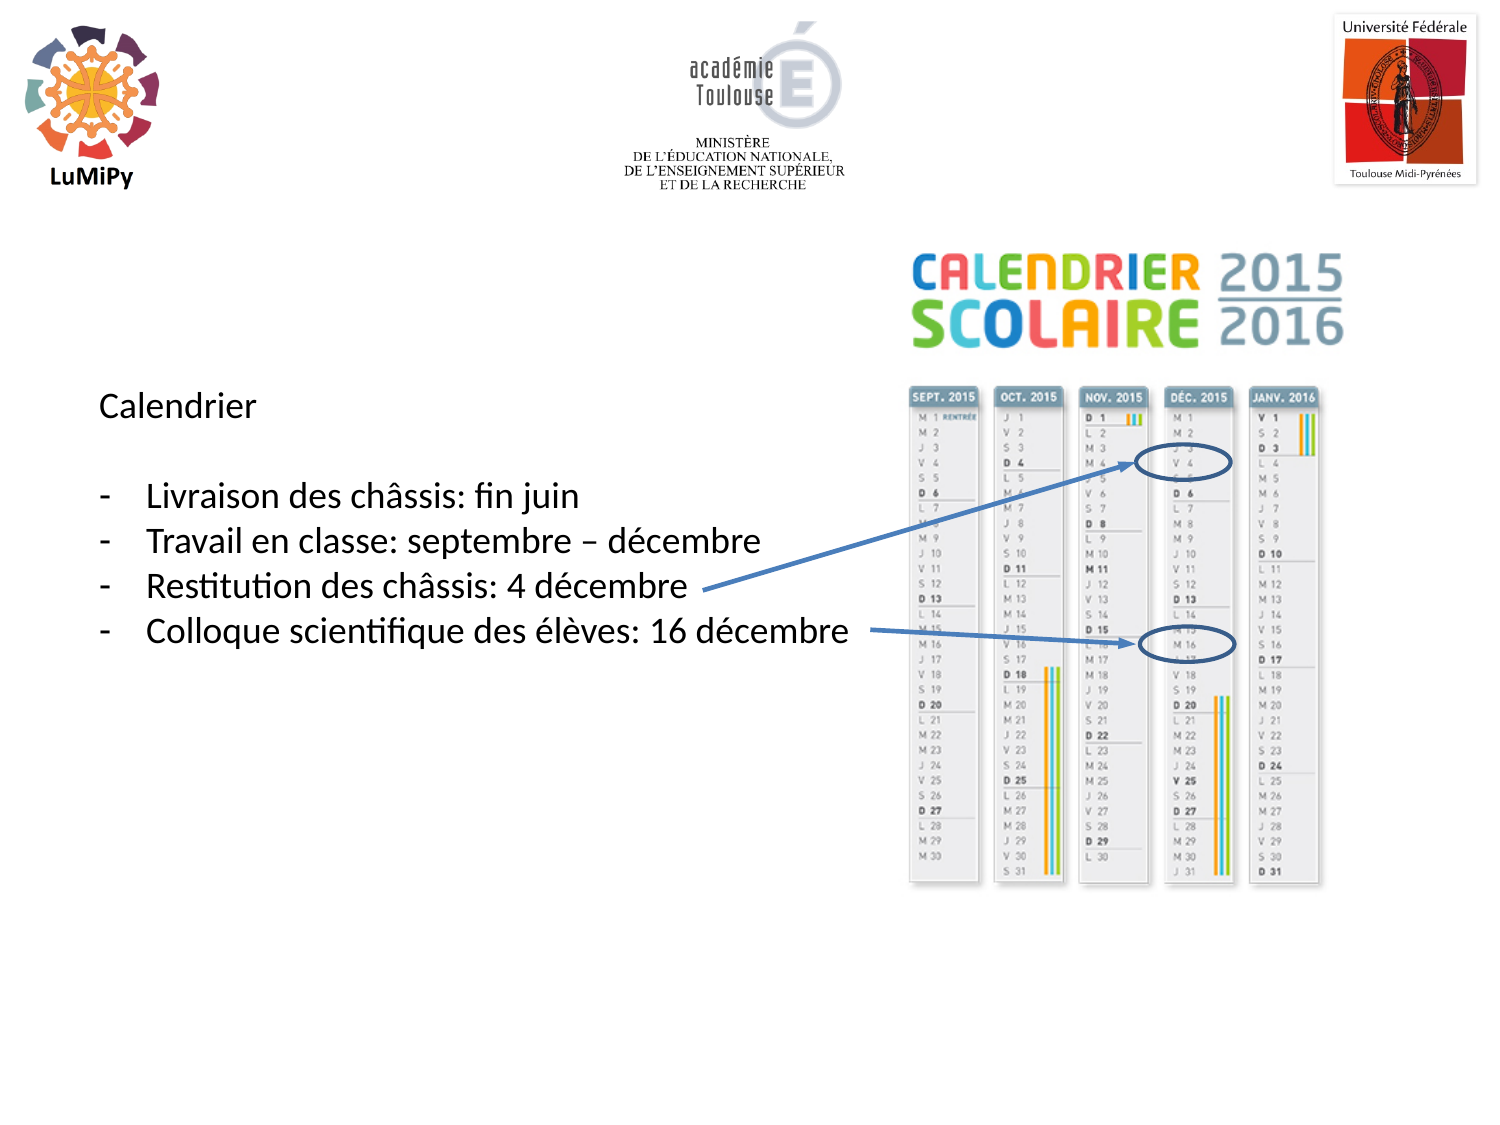

Calendrier
Livraison des châssis: fin juin
Travail en classe: septembre – décembre
Restitution des châssis: 4 décembre
Colloque scientifique des élèves: 16 décembre